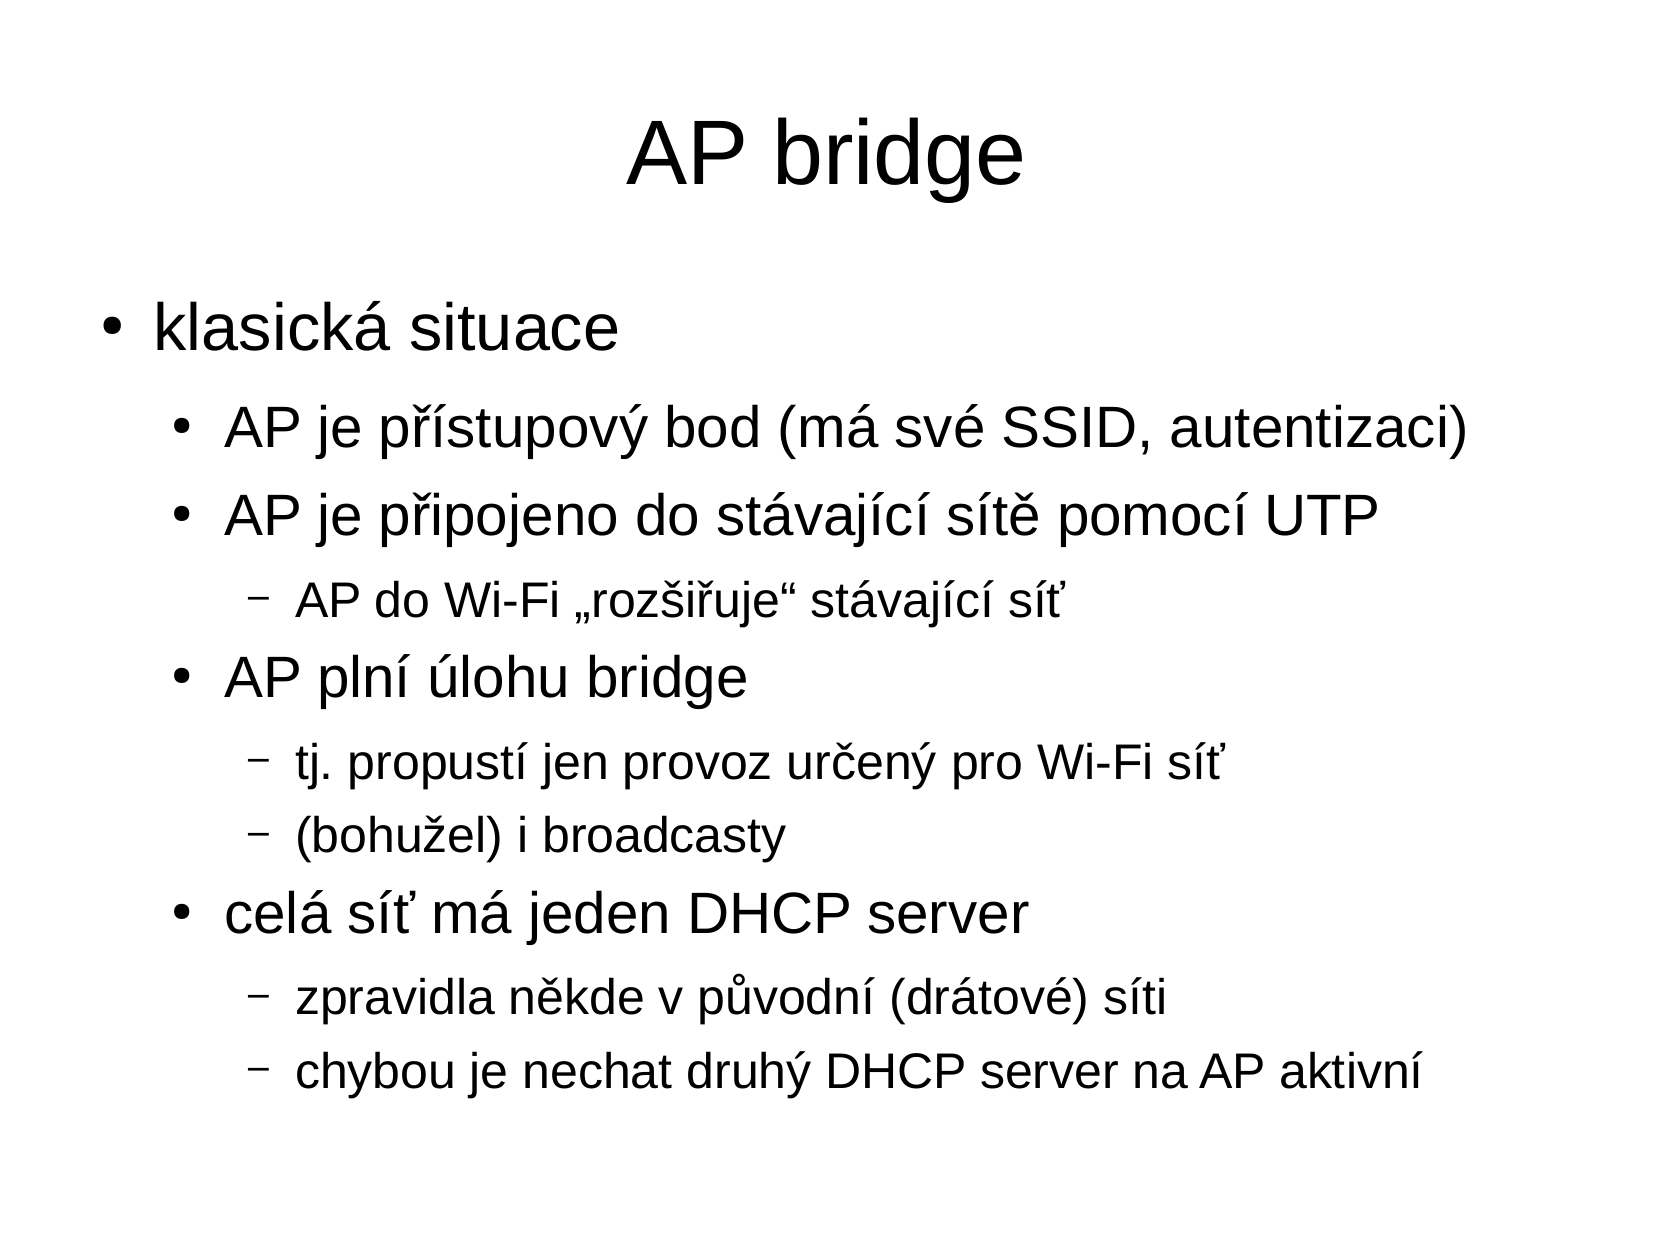

# AP bridge
klasická situace
AP je přístupový bod (má své SSID, autentizaci)
AP je připojeno do stávající sítě pomocí UTP
AP do Wi-Fi „rozšiřuje“ stávající síť
AP plní úlohu bridge
tj. propustí jen provoz určený pro Wi-Fi síť
(bohužel) i broadcasty
celá síť má jeden DHCP server
zpravidla někde v původní (drátové) síti
chybou je nechat druhý DHCP server na AP aktivní